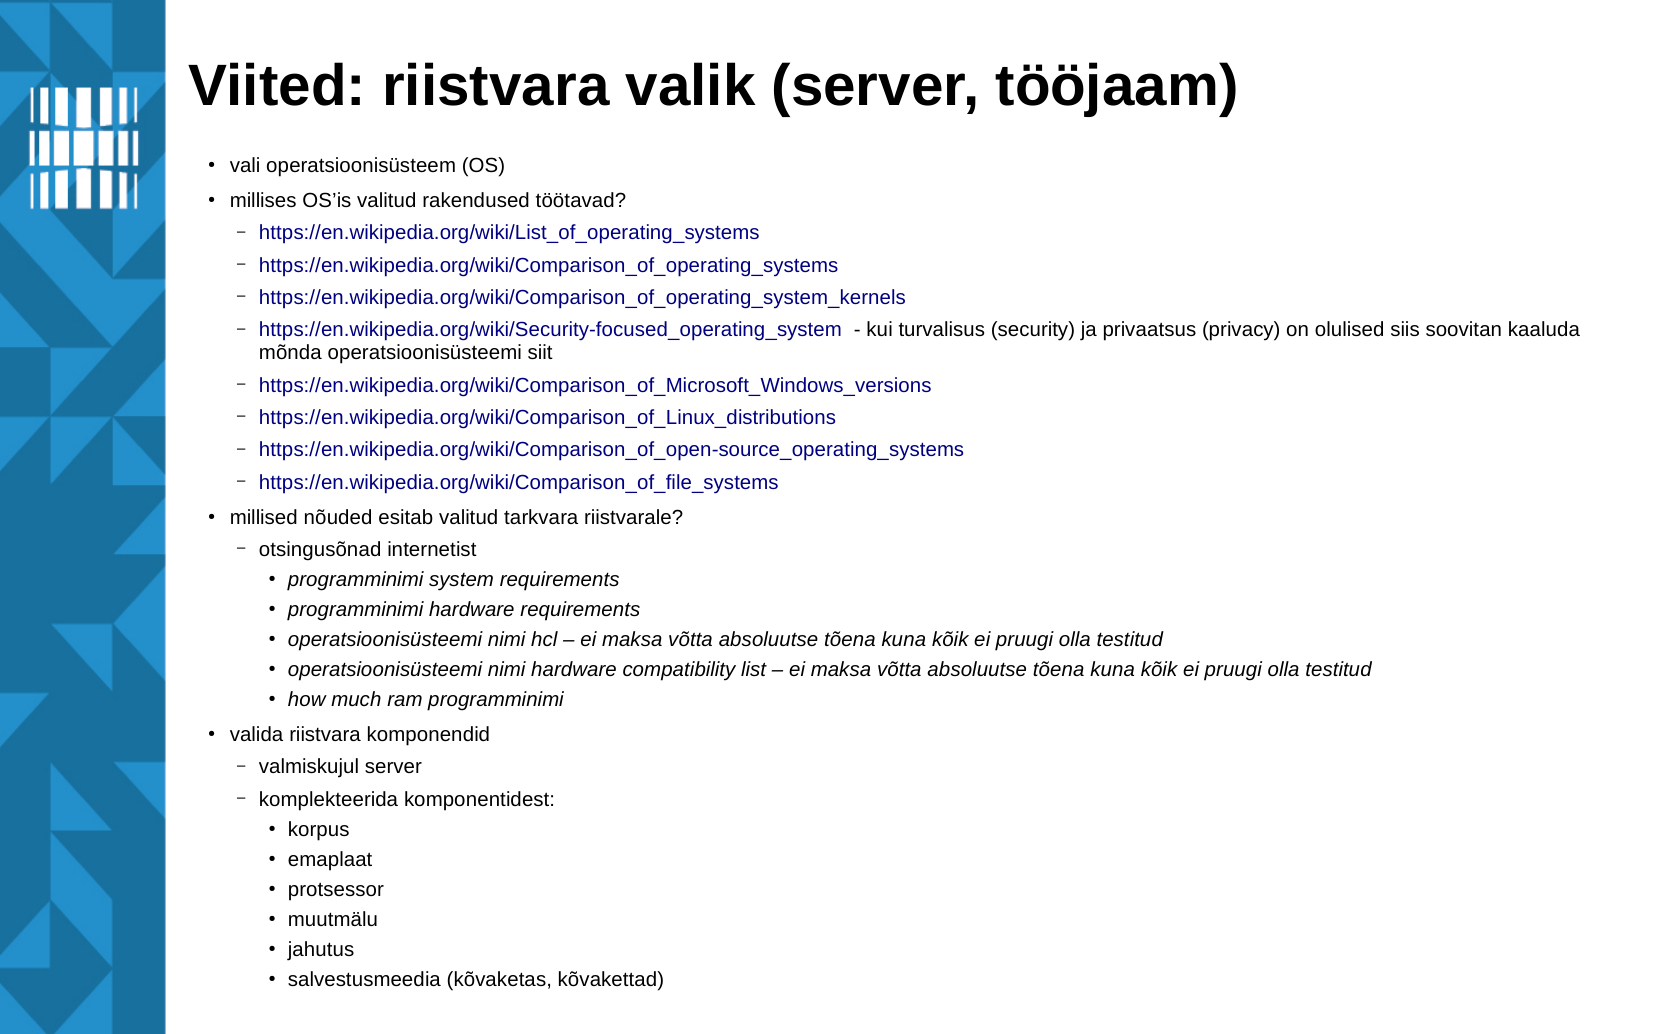

# Viited: riistvara valik (server, tööjaam)
vali operatsioonisüsteem (OS)
millises OS’is valitud rakendused töötavad?
https://en.wikipedia.org/wiki/List_of_operating_systems
https://en.wikipedia.org/wiki/Comparison_of_operating_systems
https://en.wikipedia.org/wiki/Comparison_of_operating_system_kernels
https://en.wikipedia.org/wiki/Security-focused_operating_system - kui turvalisus (security) ja privaatsus (privacy) on olulised siis soovitan kaaluda mõnda operatsioonisüsteemi siit
https://en.wikipedia.org/wiki/Comparison_of_Microsoft_Windows_versions
https://en.wikipedia.org/wiki/Comparison_of_Linux_distributions
https://en.wikipedia.org/wiki/Comparison_of_open-source_operating_systems
https://en.wikipedia.org/wiki/Comparison_of_file_systems
millised nõuded esitab valitud tarkvara riistvarale?
otsingusõnad internetist
programminimi system requirements
programminimi hardware requirements
operatsioonisüsteemi nimi hcl – ei maksa võtta absoluutse tõena kuna kõik ei pruugi olla testitud
operatsioonisüsteemi nimi hardware compatibility list – ei maksa võtta absoluutse tõena kuna kõik ei pruugi olla testitud
how much ram programminimi
valida riistvara komponendid
valmiskujul server
komplekteerida komponentidest:
korpus
emaplaat
protsessor
muutmälu
jahutus
salvestusmeedia (kõvaketas, kõvakettad)